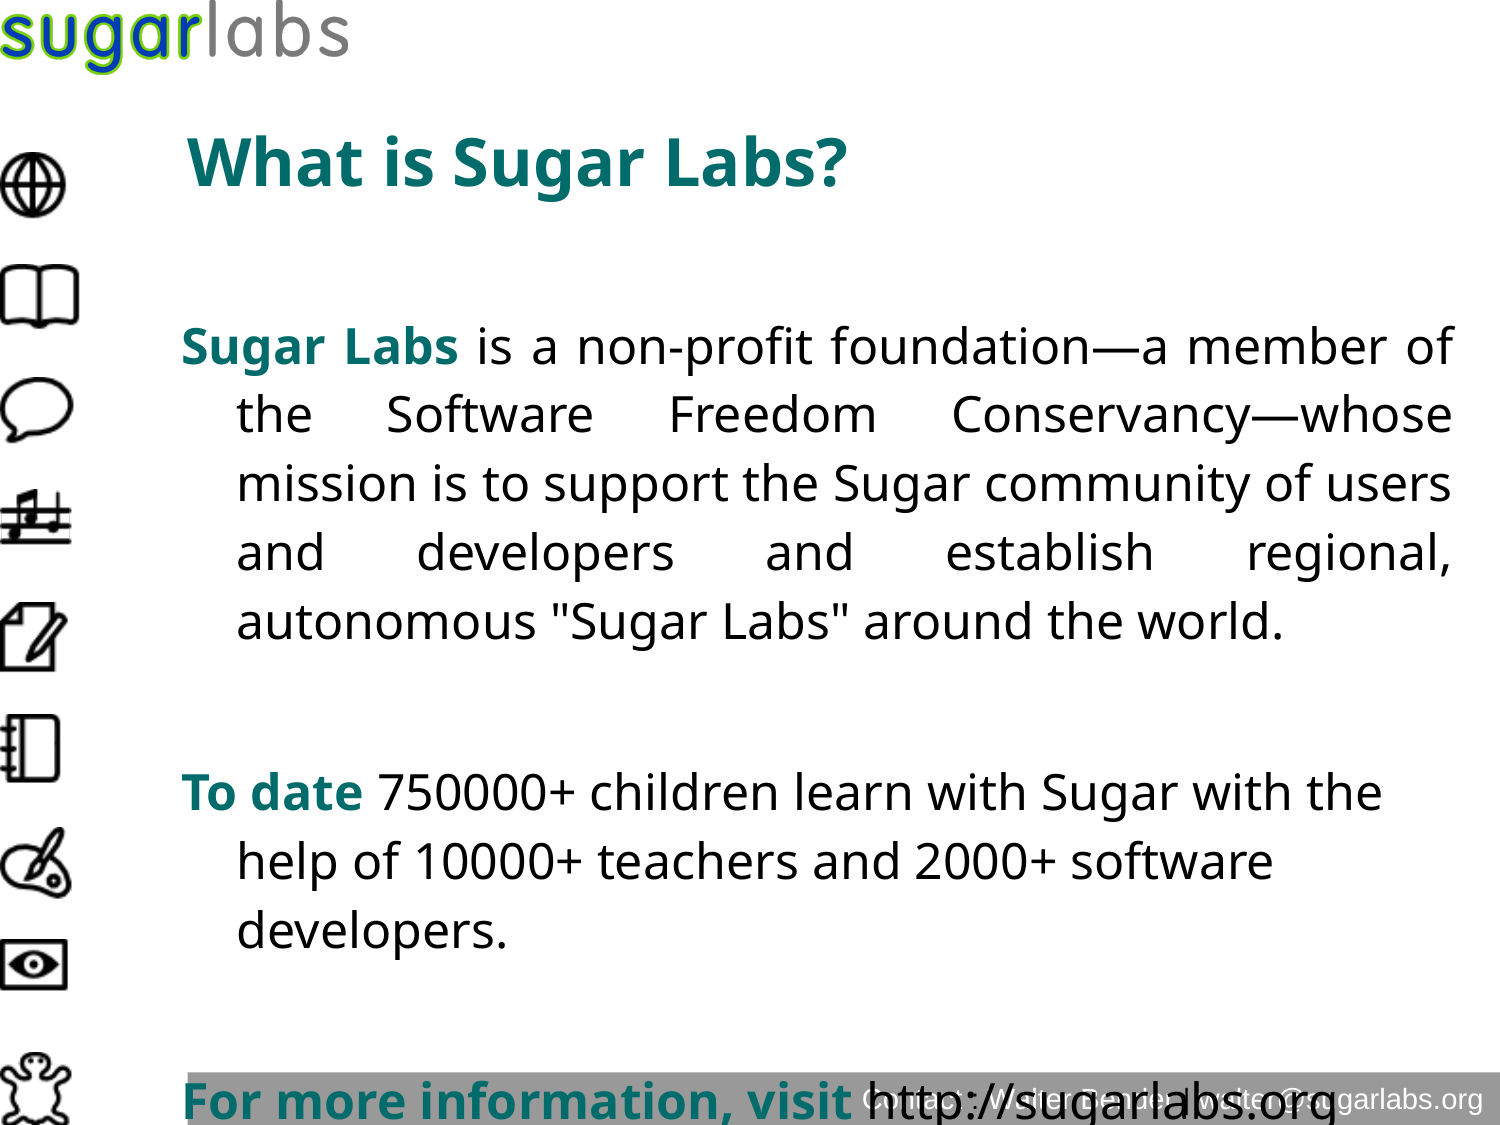

What is Sugar Labs?
# Sugar Labs is a non-profit foundation—a member of the Software Freedom Conservancy—whose mission is to support the Sugar community of users and developers and establish regional, autonomous "Sugar Labs" around the world.
To date 750000+ children learn with Sugar with the help of 10000+ teachers and 2000+ software developers.
For more information, visit http://sugarlabs.org